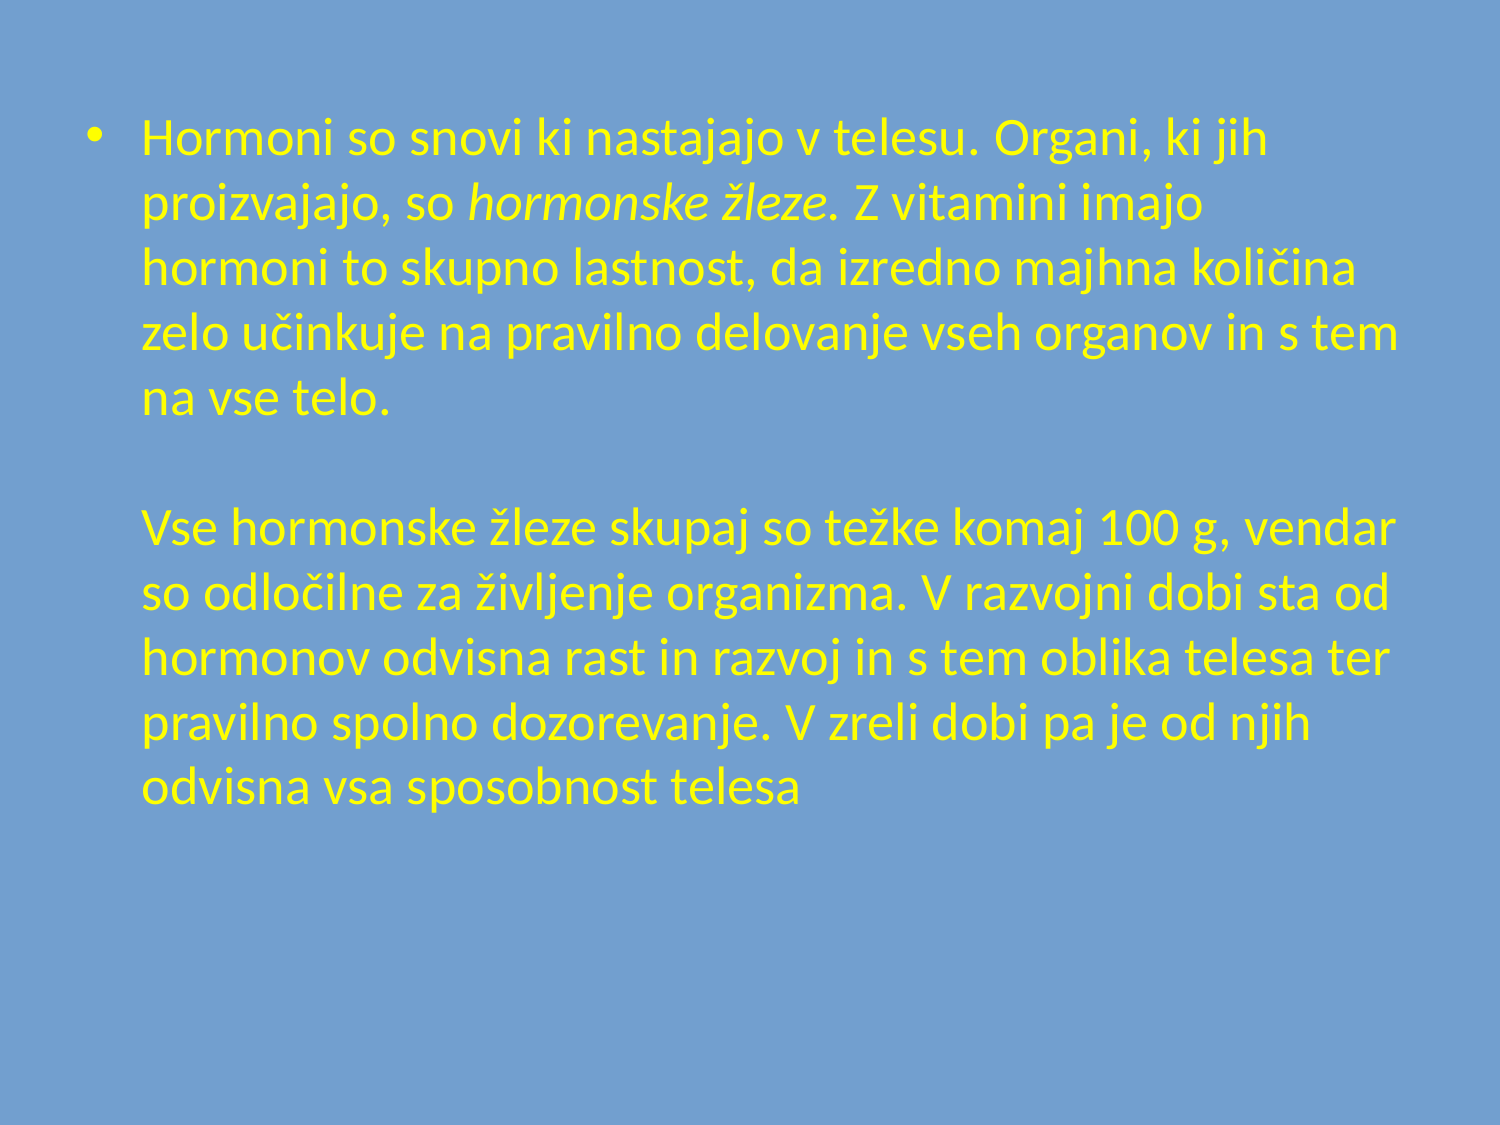

# Hormoni so snovi ki nastajajo v telesu. Organi, ki jih proizvajajo, so hormonske žleze. Z vitamini imajo hormoni to skupno lastnost, da izredno majhna količina zelo učinkuje na pravilno delovanje vseh organov in s tem na vse telo. Vse hormonske žleze skupaj so težke komaj 100 g, vendar so odločilne za življenje organizma. V razvojni dobi sta od hormonov odvisna rast in razvoj in s tem oblika telesa ter pravilno spolno dozorevanje. V zreli dobi pa je od njih odvisna vsa sposobnost telesa